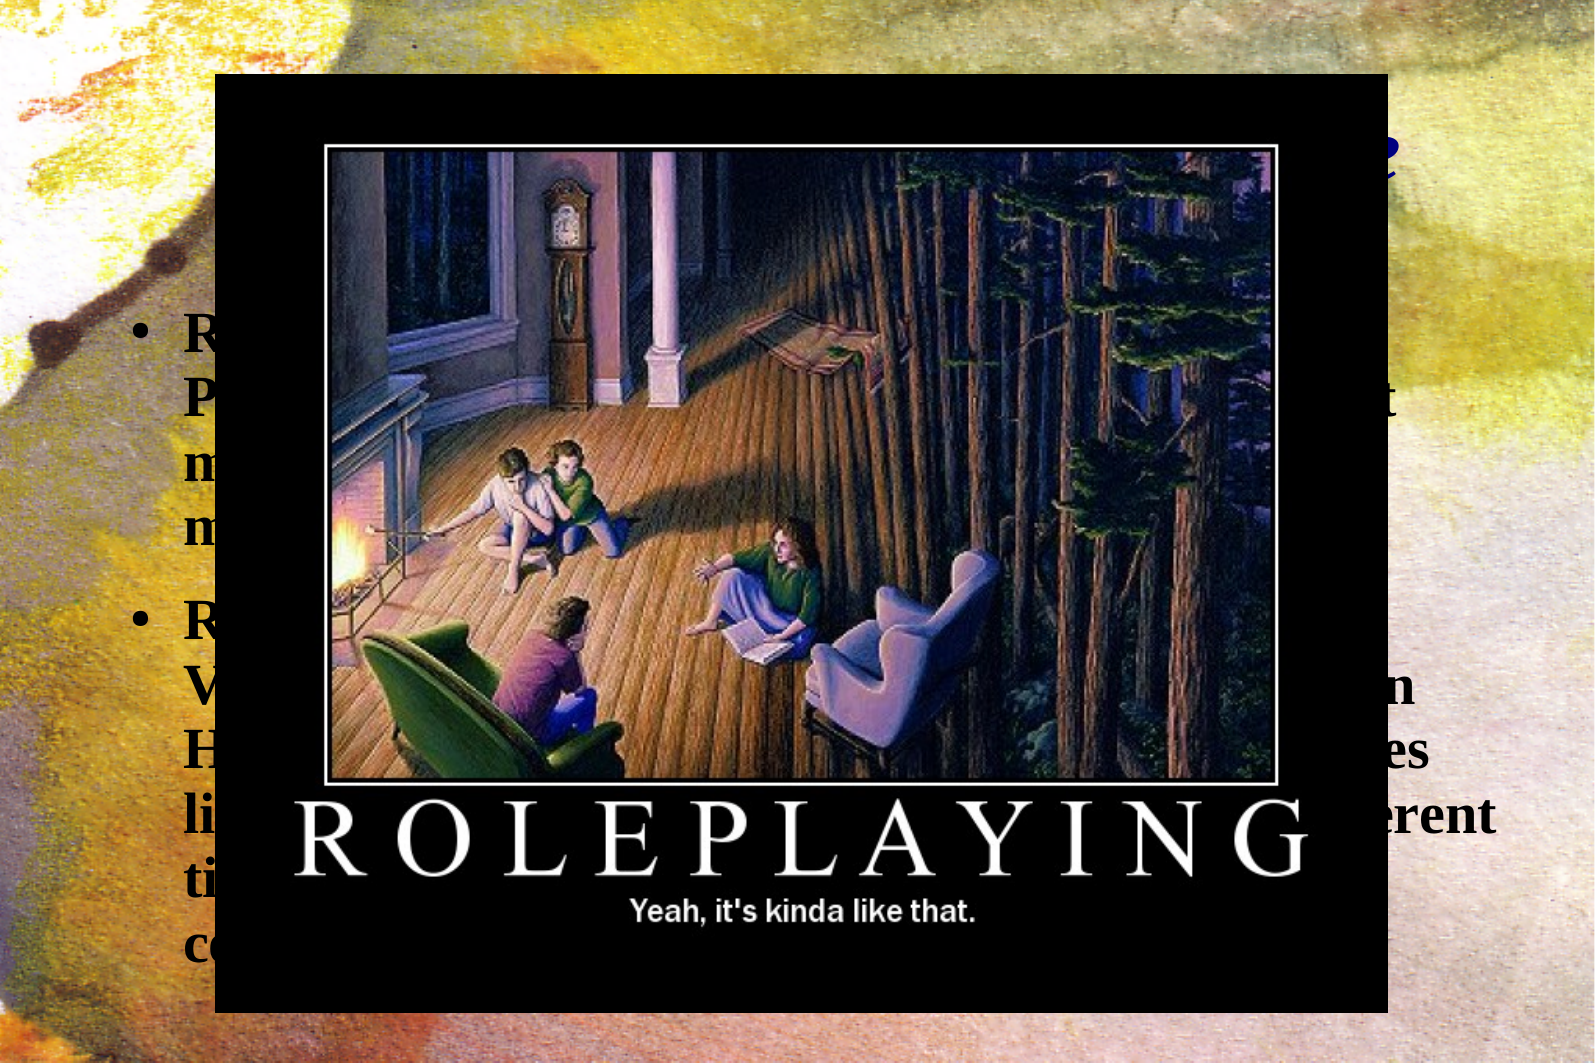

# Some restrictions make the game more fun
Roleplaying
Playing the role of your character, whatever that may be. Hardest thing is being consistent with morals, values, etc, etc... Like acting sort of.
Restrictions on weapons/races/times
Vampire: The Masquerade, Call of Cthulhu, Iron Heroes, D20 Modern, D20 Future are other games like DnD following the same rule systems in different times with different varieties of weapons and conflicts